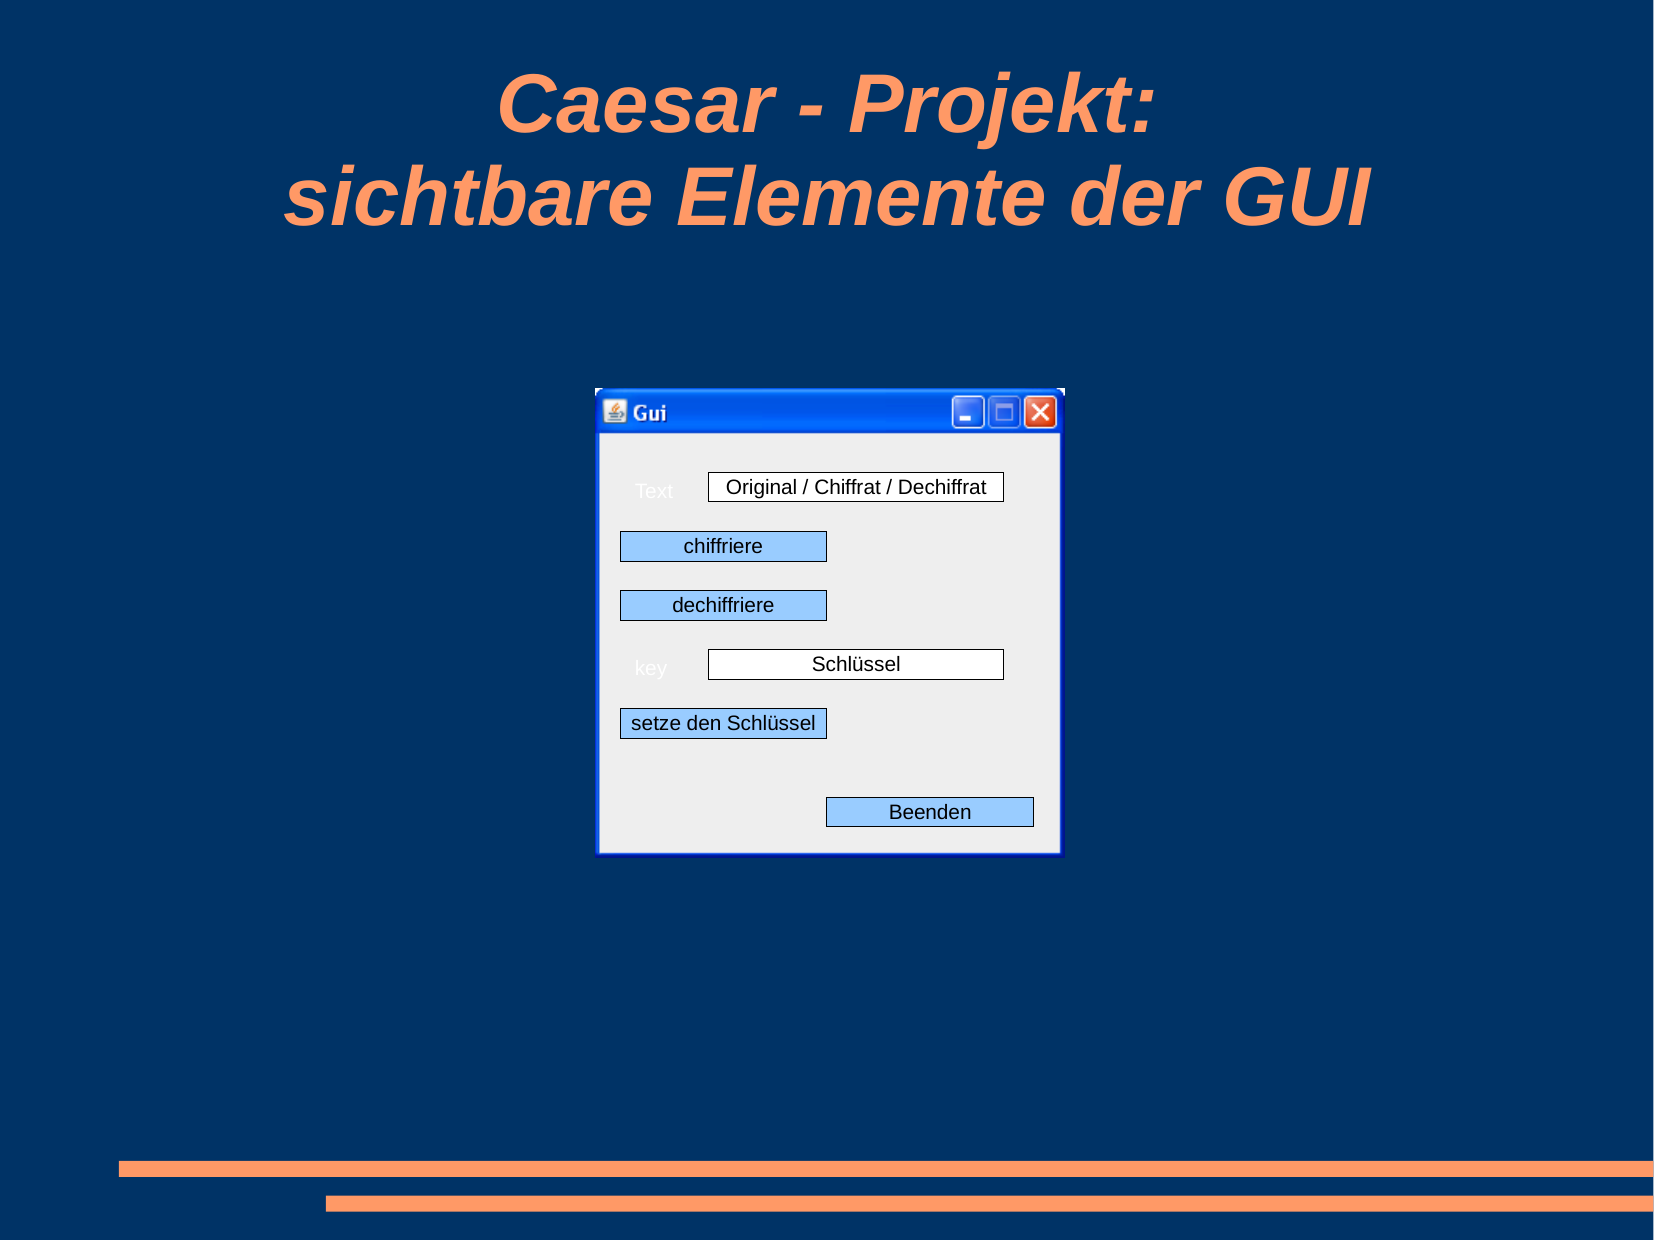

# Caesar - Projekt: sichtbare Elemente der GUI
Text
Original / Chiffrat / Dechiffrat
chiffriere
dechiffriere
key
Schlüssel
setze den Schlüssel
Beenden